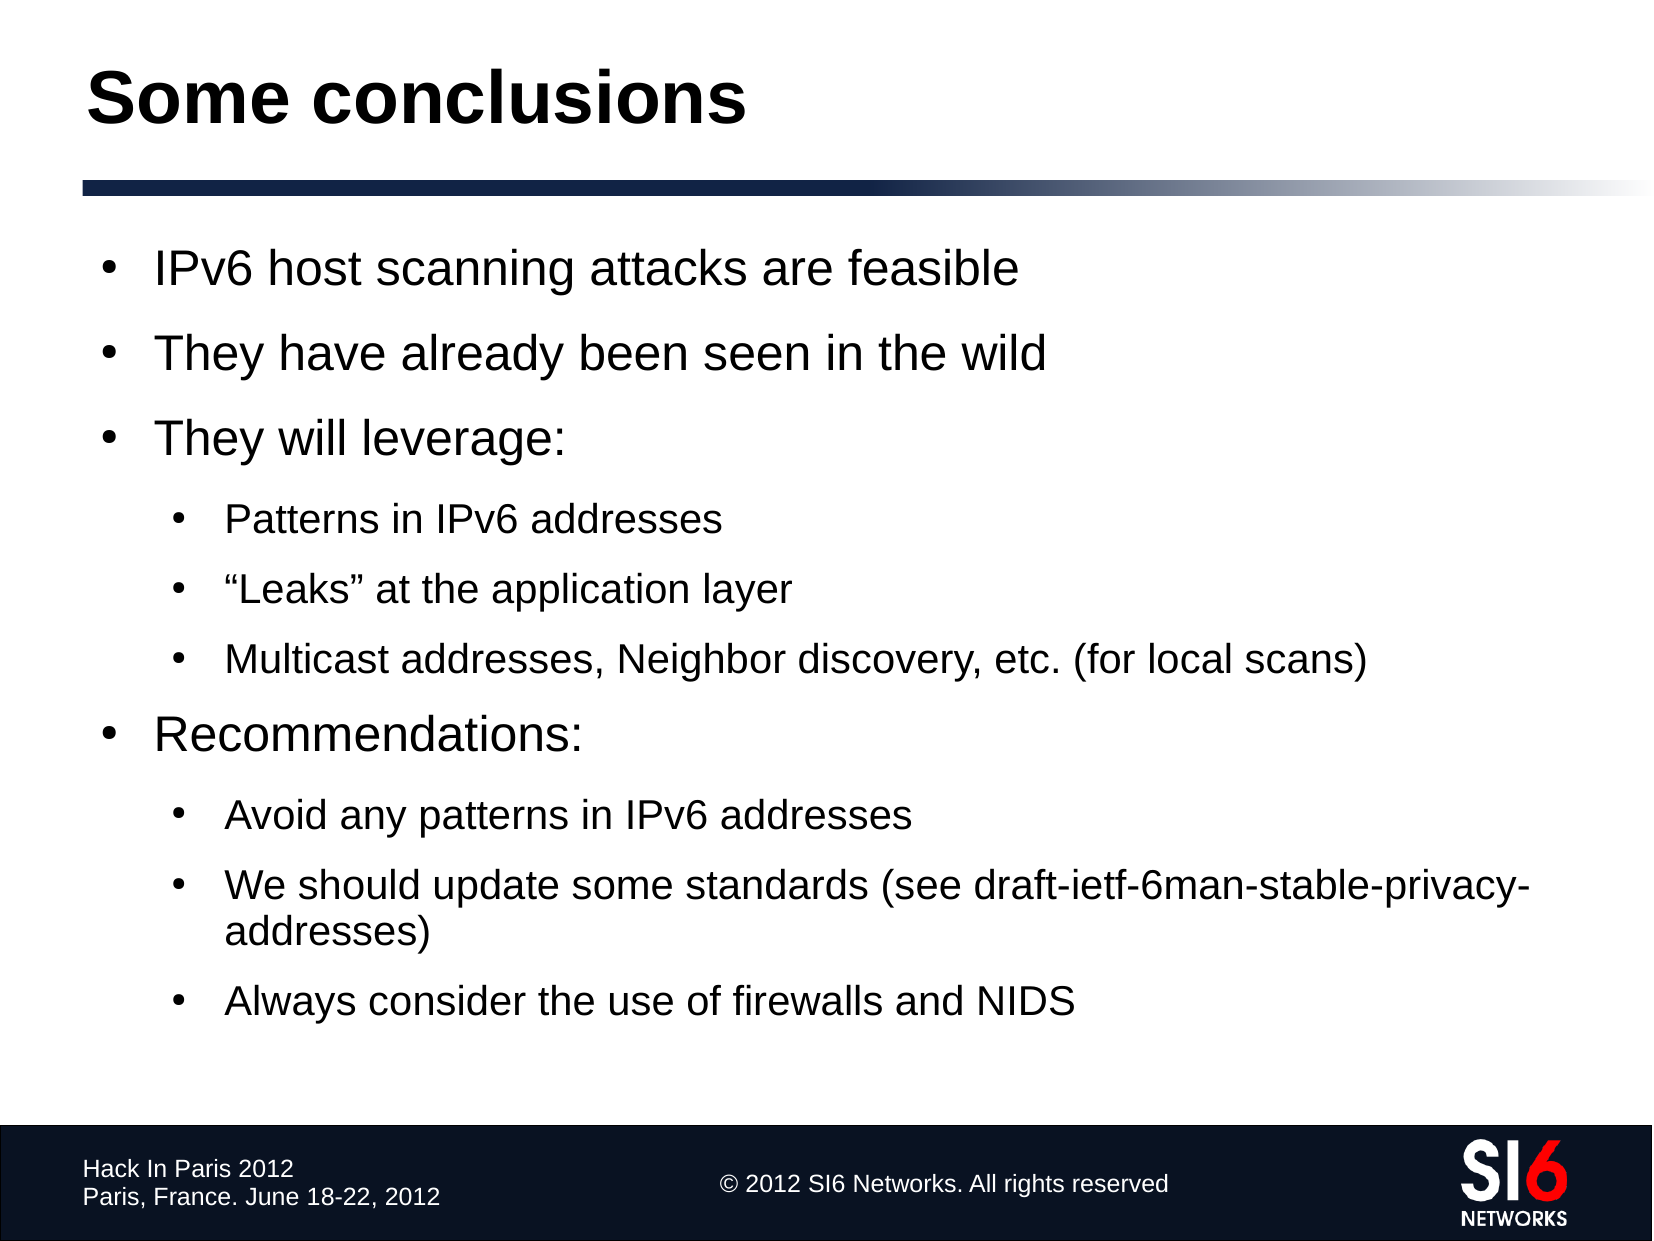

# Some conclusions
IPv6 host scanning attacks are feasible
They have already been seen in the wild
They will leverage:
Patterns in IPv6 addresses
“Leaks” at the application layer
Multicast addresses, Neighbor discovery, etc. (for local scans)
Recommendations:
Avoid any patterns in IPv6 addresses
We should update some standards (see draft-ietf-6man-stable-privacy-addresses)
Always consider the use of firewalls and NIDS
Congreso de Seguridad en Computo 2011